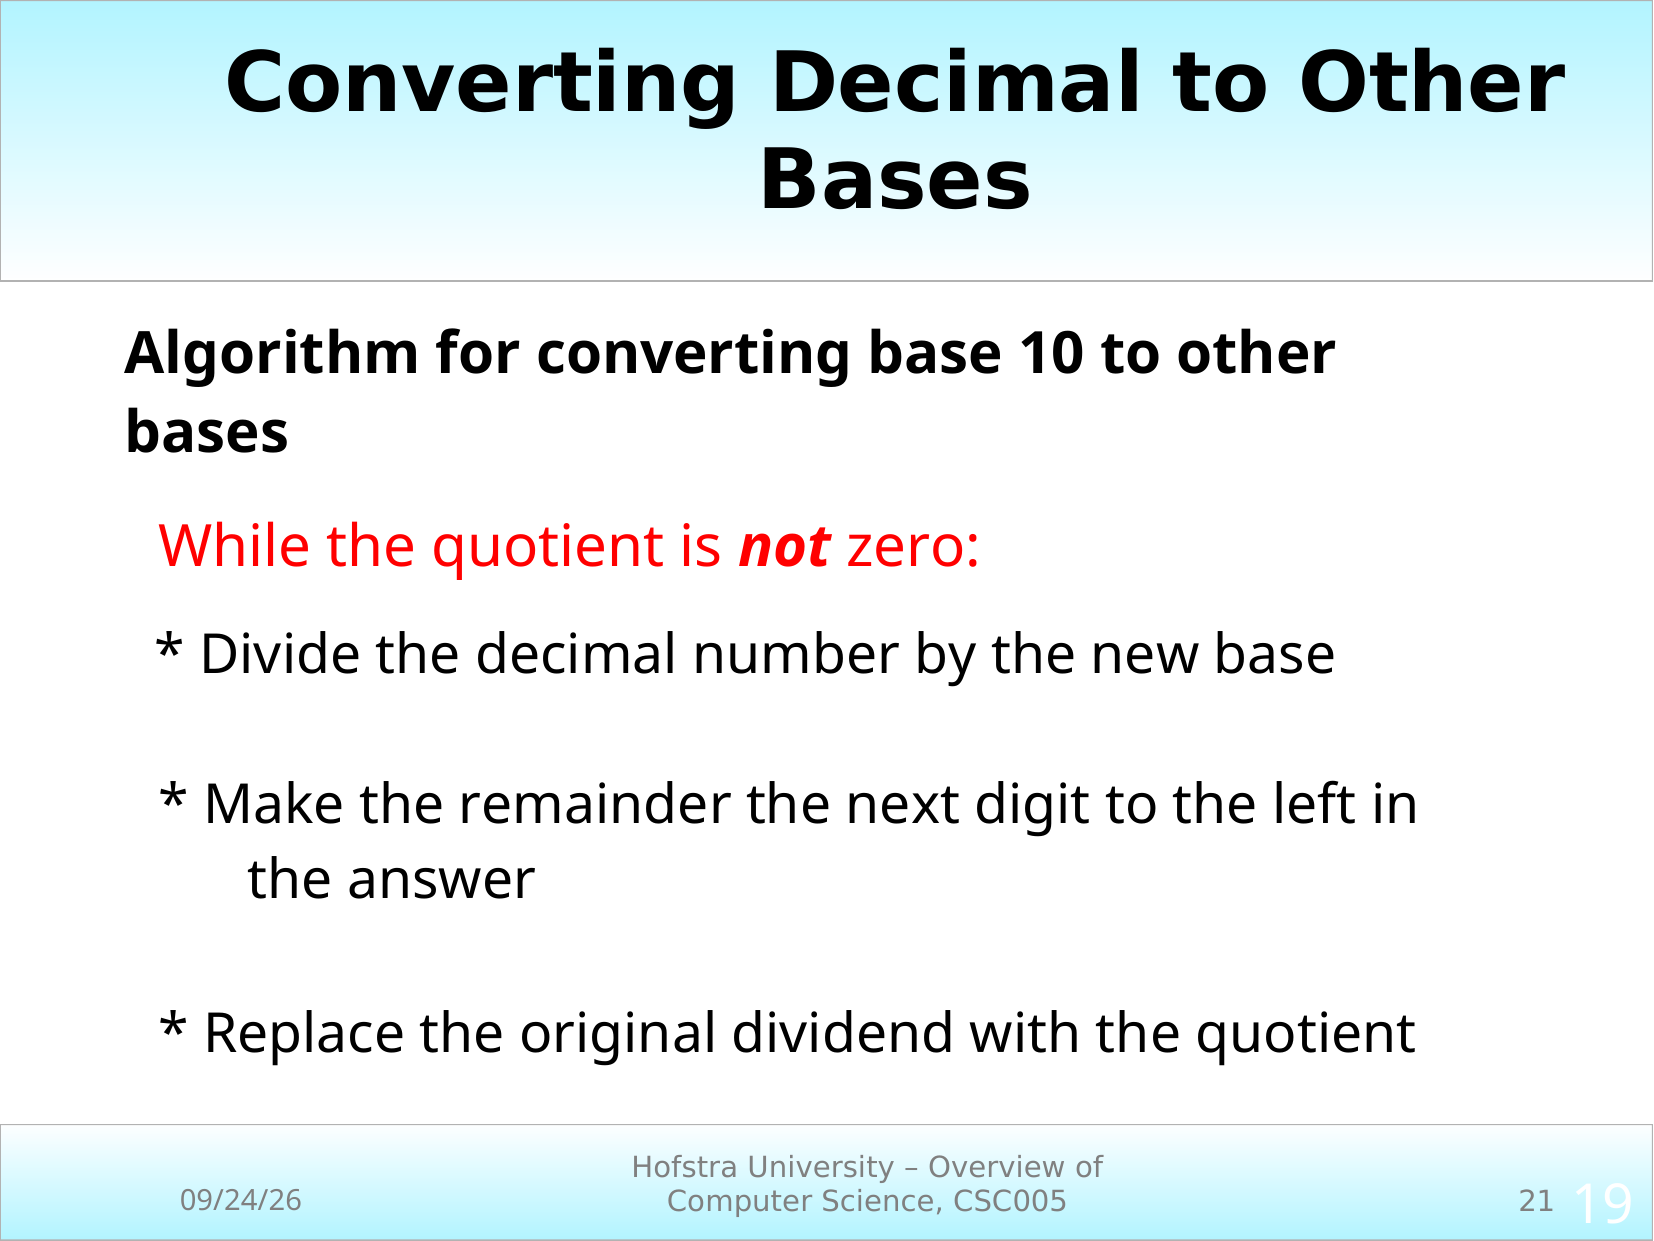

# Converting Decimal to Other Bases
Algorithm for converting base 10 to other bases
	While the quotient is not zero:
 * Divide the decimal number by the new base
	* Make the remainder the next digit to the left in
		 the answer
	* Replace the original dividend with the quotient
21
19